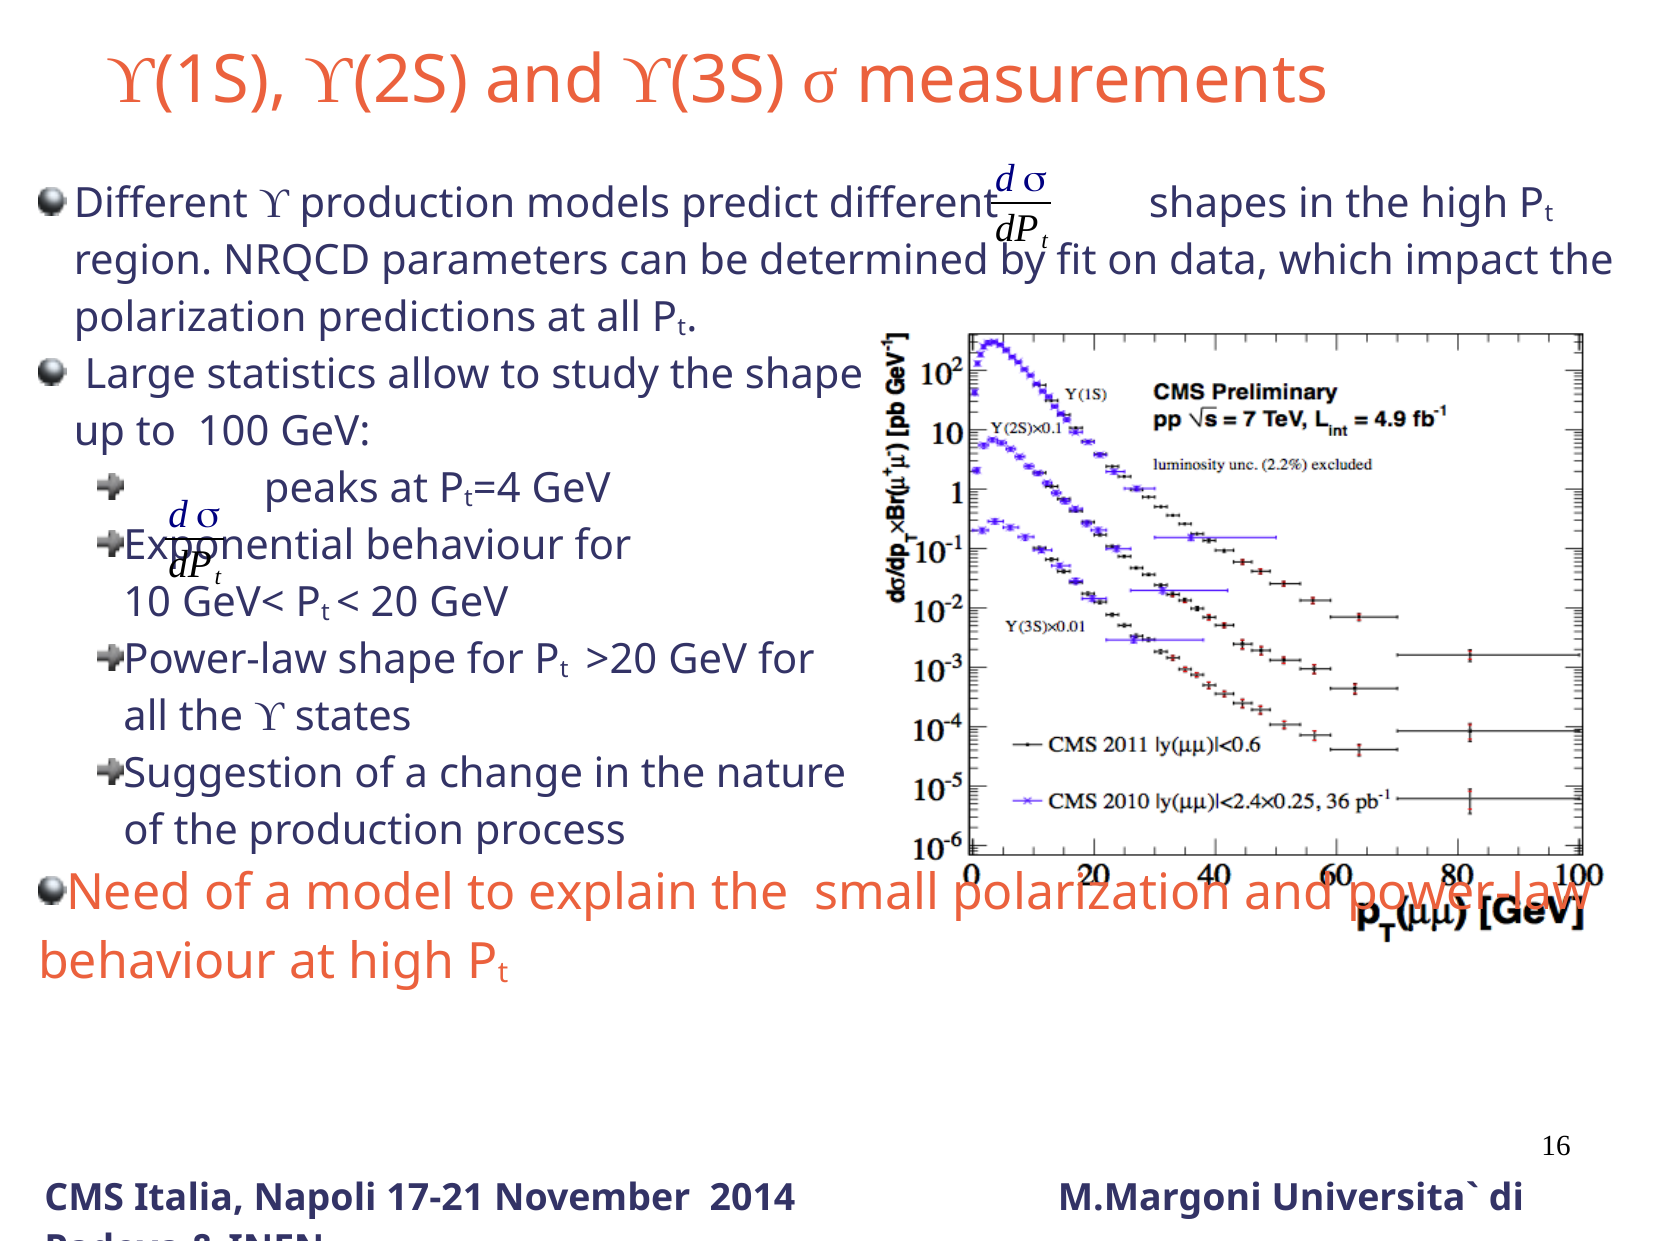

ϒ(1S), ϒ(2S) and ϒ(3S) σ measurements
Different ϒ production models predict different shapes in the high Pt region. NRQCD parameters can be determined by fit on data, which impact the polarization predictions at all Pt.
 Large statistics allow to study the shape
up to 100 GeV:
 peaks at Pt=4 GeV
Exponential behaviour for
10 GeV< Pt < 20 GeV
Power-law shape for Pt >20 GeV for
all the ϒ states
Suggestion of a change in the nature
of the production process
Need of a model to explain the small polarization and power-law behaviour at high Pt
16
CMS Italia, Napoli 17-21 November 2014 M.Margoni Universita` di Padova & INFN